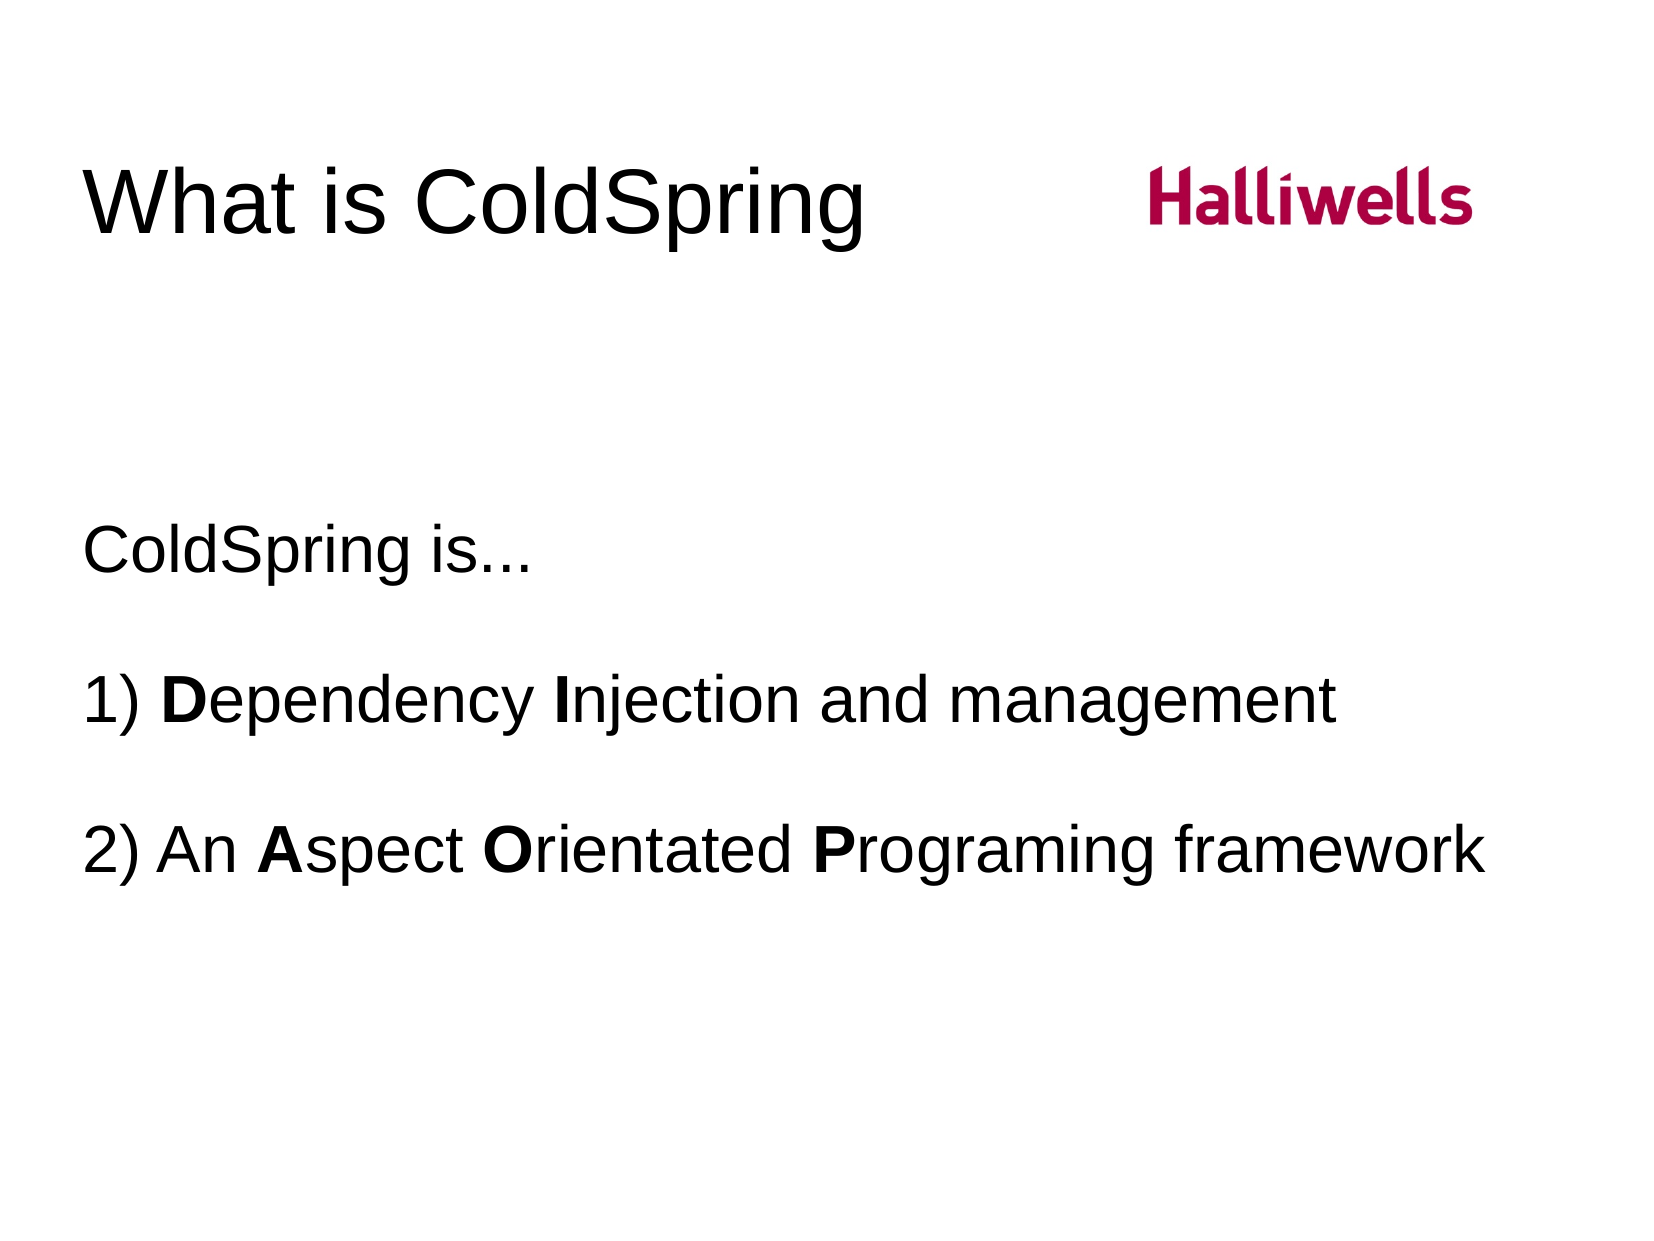

# What is ColdSpring
ColdSpring is...
1) Dependency Injection and management
2) An Aspect Orientated Programing framework